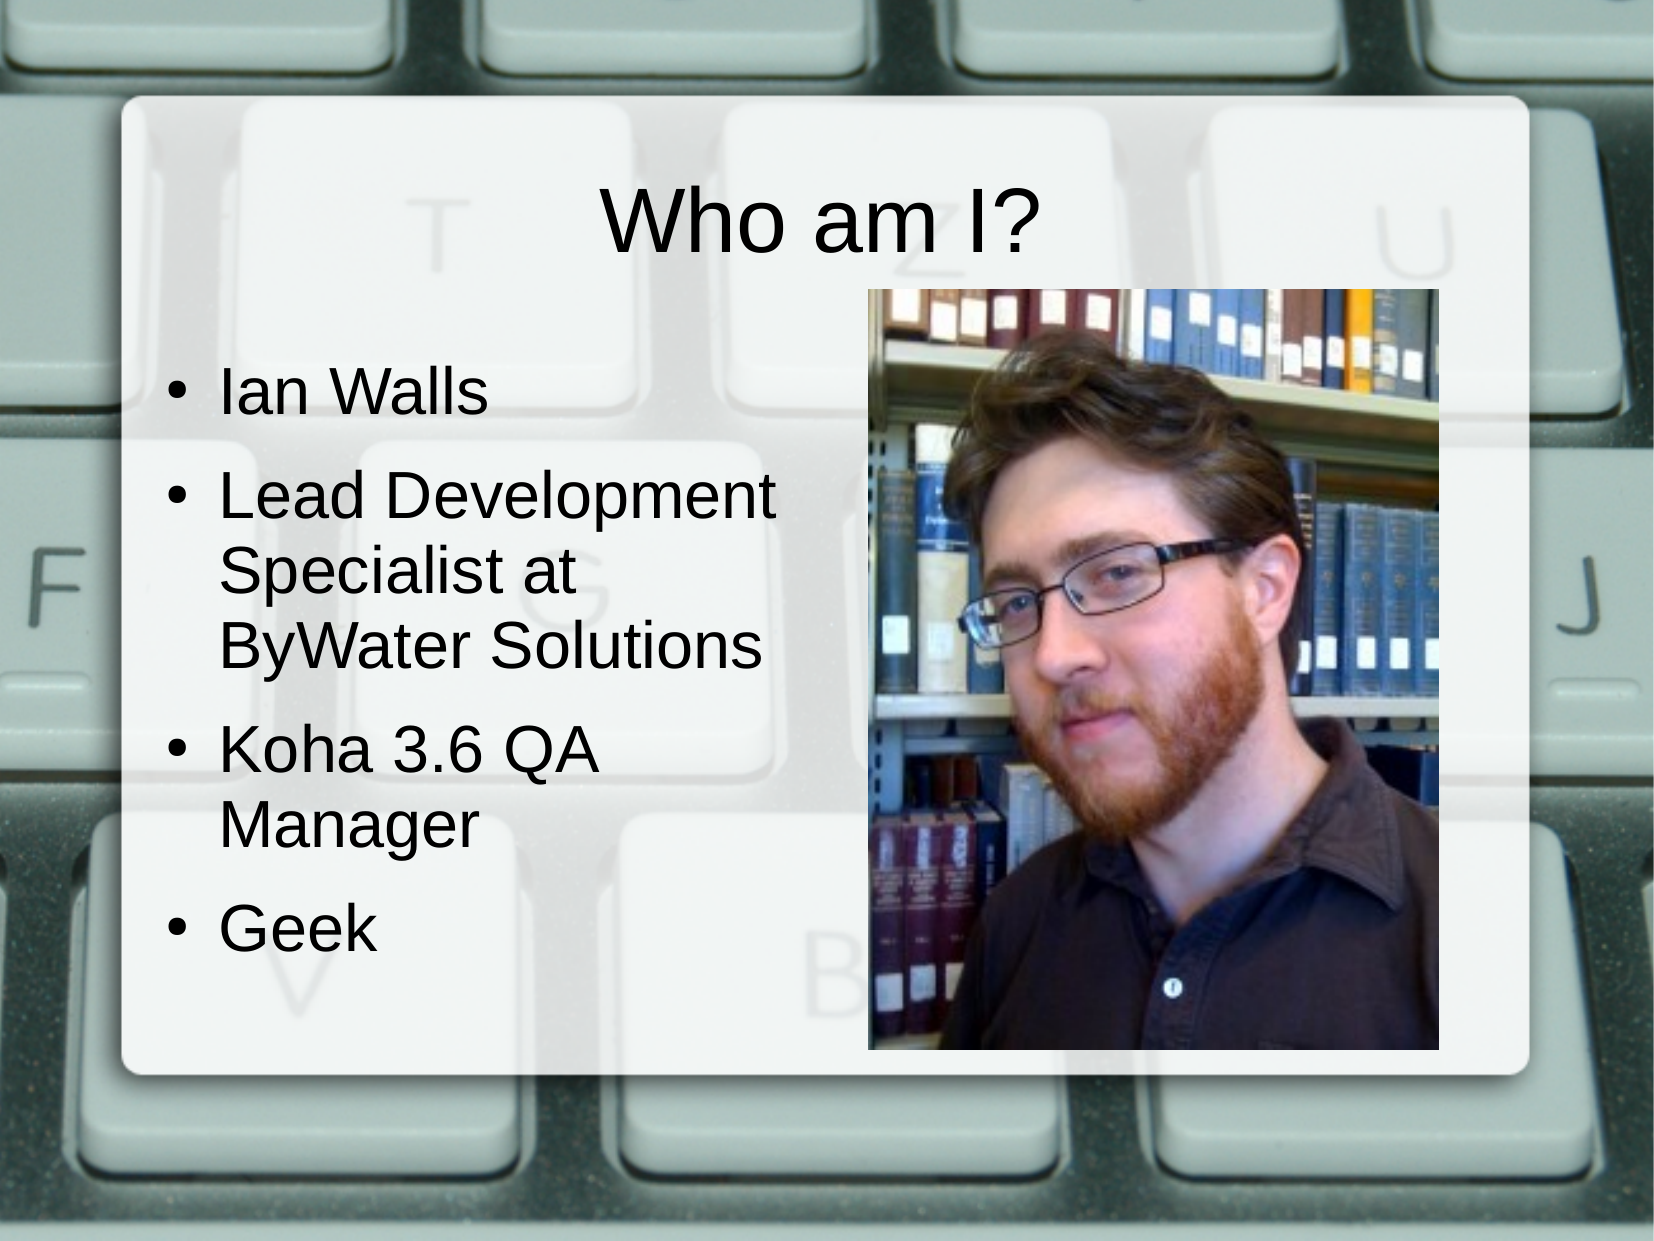

# Who am I?
Ian Walls
Lead Development Specialist at ByWater Solutions
Koha 3.6 QA Manager
Geek